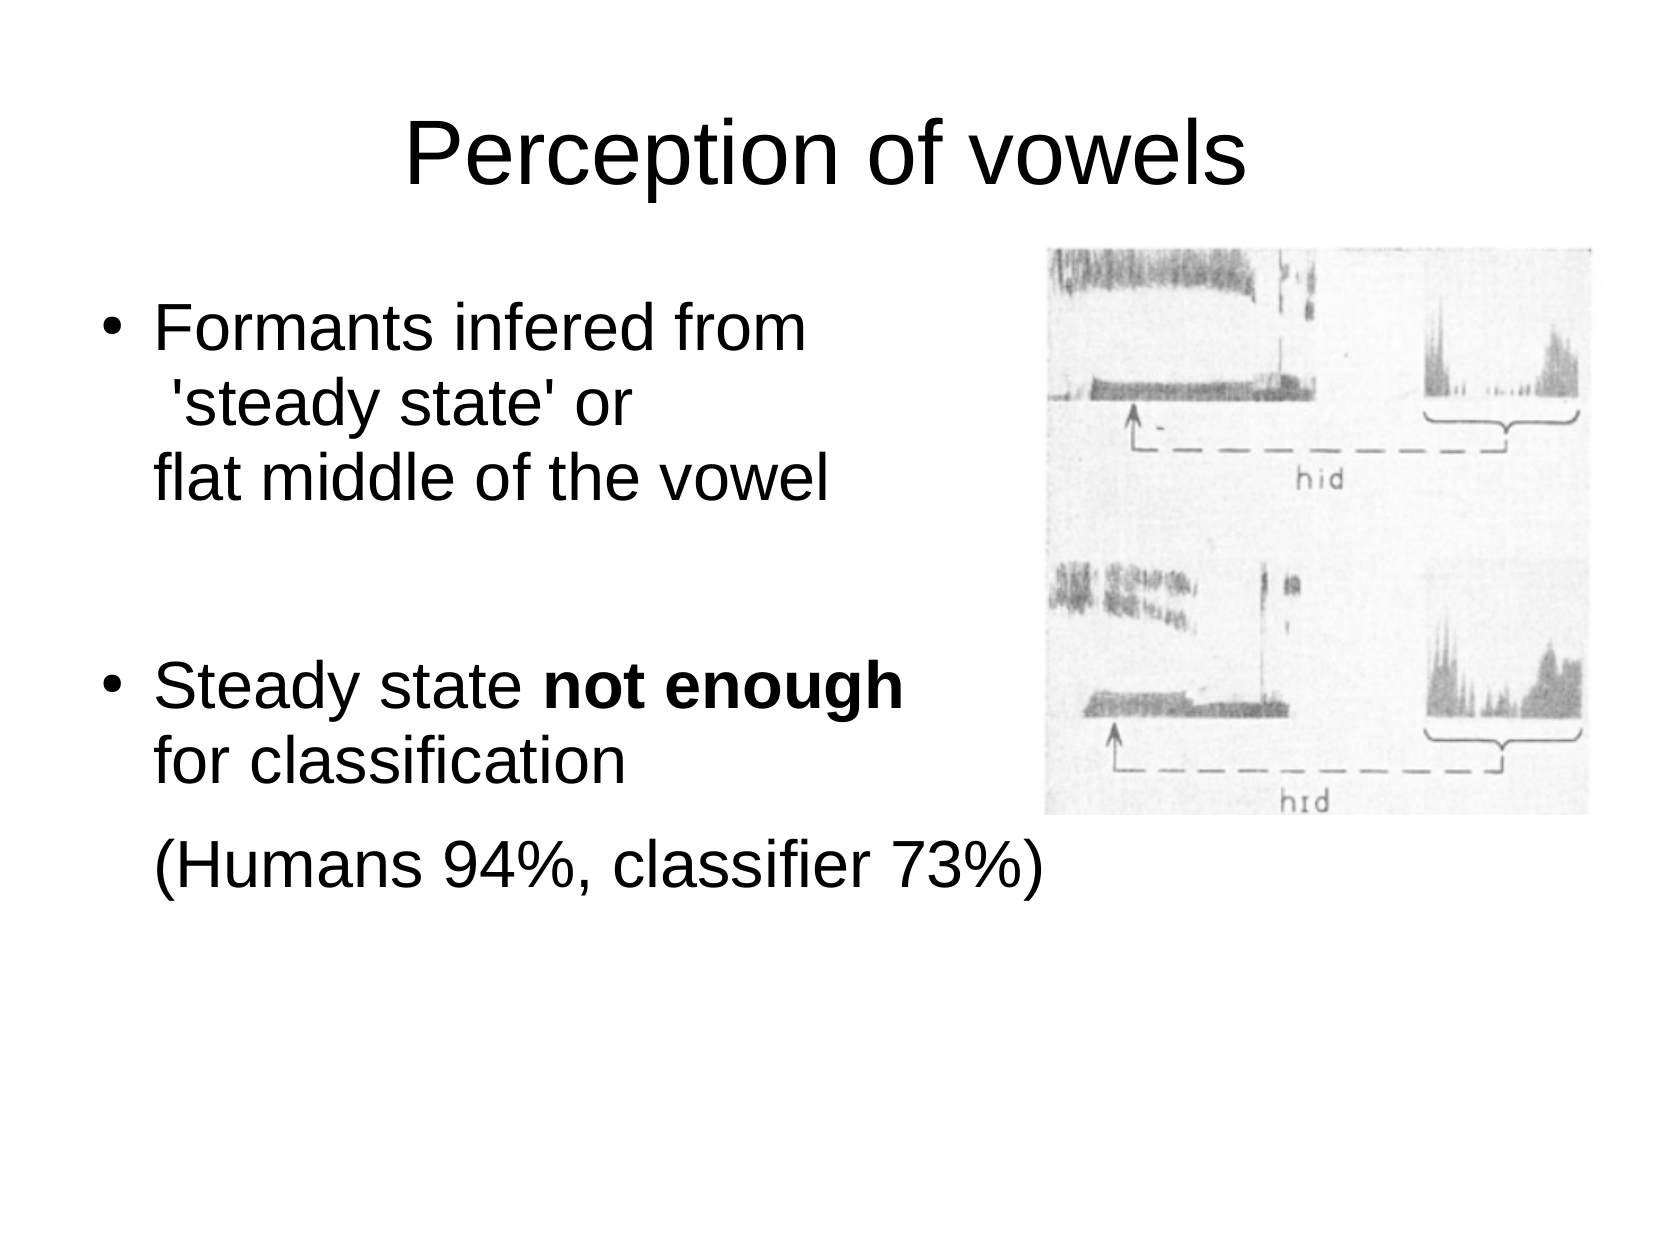

# Perception of vowels
Formants infered from
 'steady state' or
flat middle of the vowel
Steady state not enough
for classification
(Humans 94%, classifier 73%)